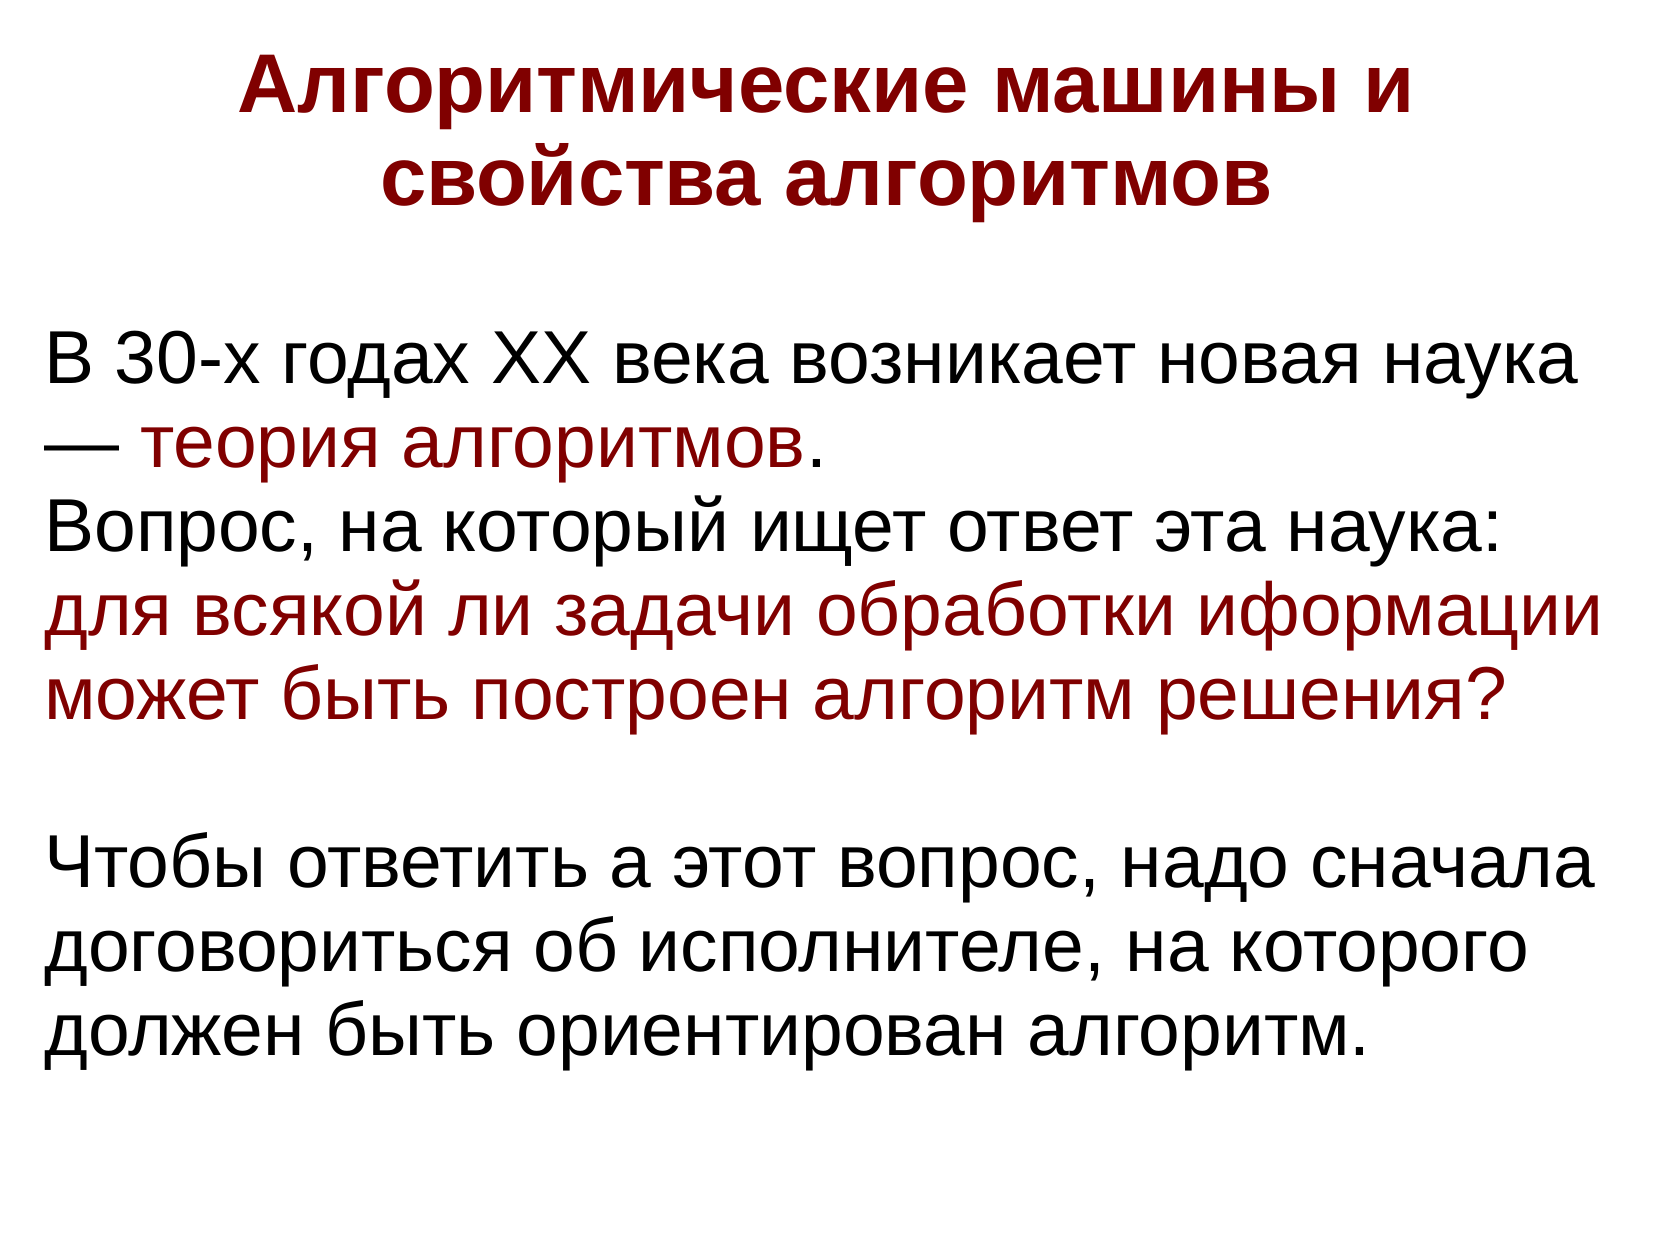

Алгоритмические машины и свойства алгоритмов
В 30-х годах XX века возникает новая наука — теория алгоритмов.
Вопрос, на который ищет ответ эта наука: для всякой ли задачи обработки иформации может быть построен алгоритм решения?
Чтобы ответить а этот вопрос, надо сначала договориться об исполнителе, на которого должен быть ориентирован алгоритм.